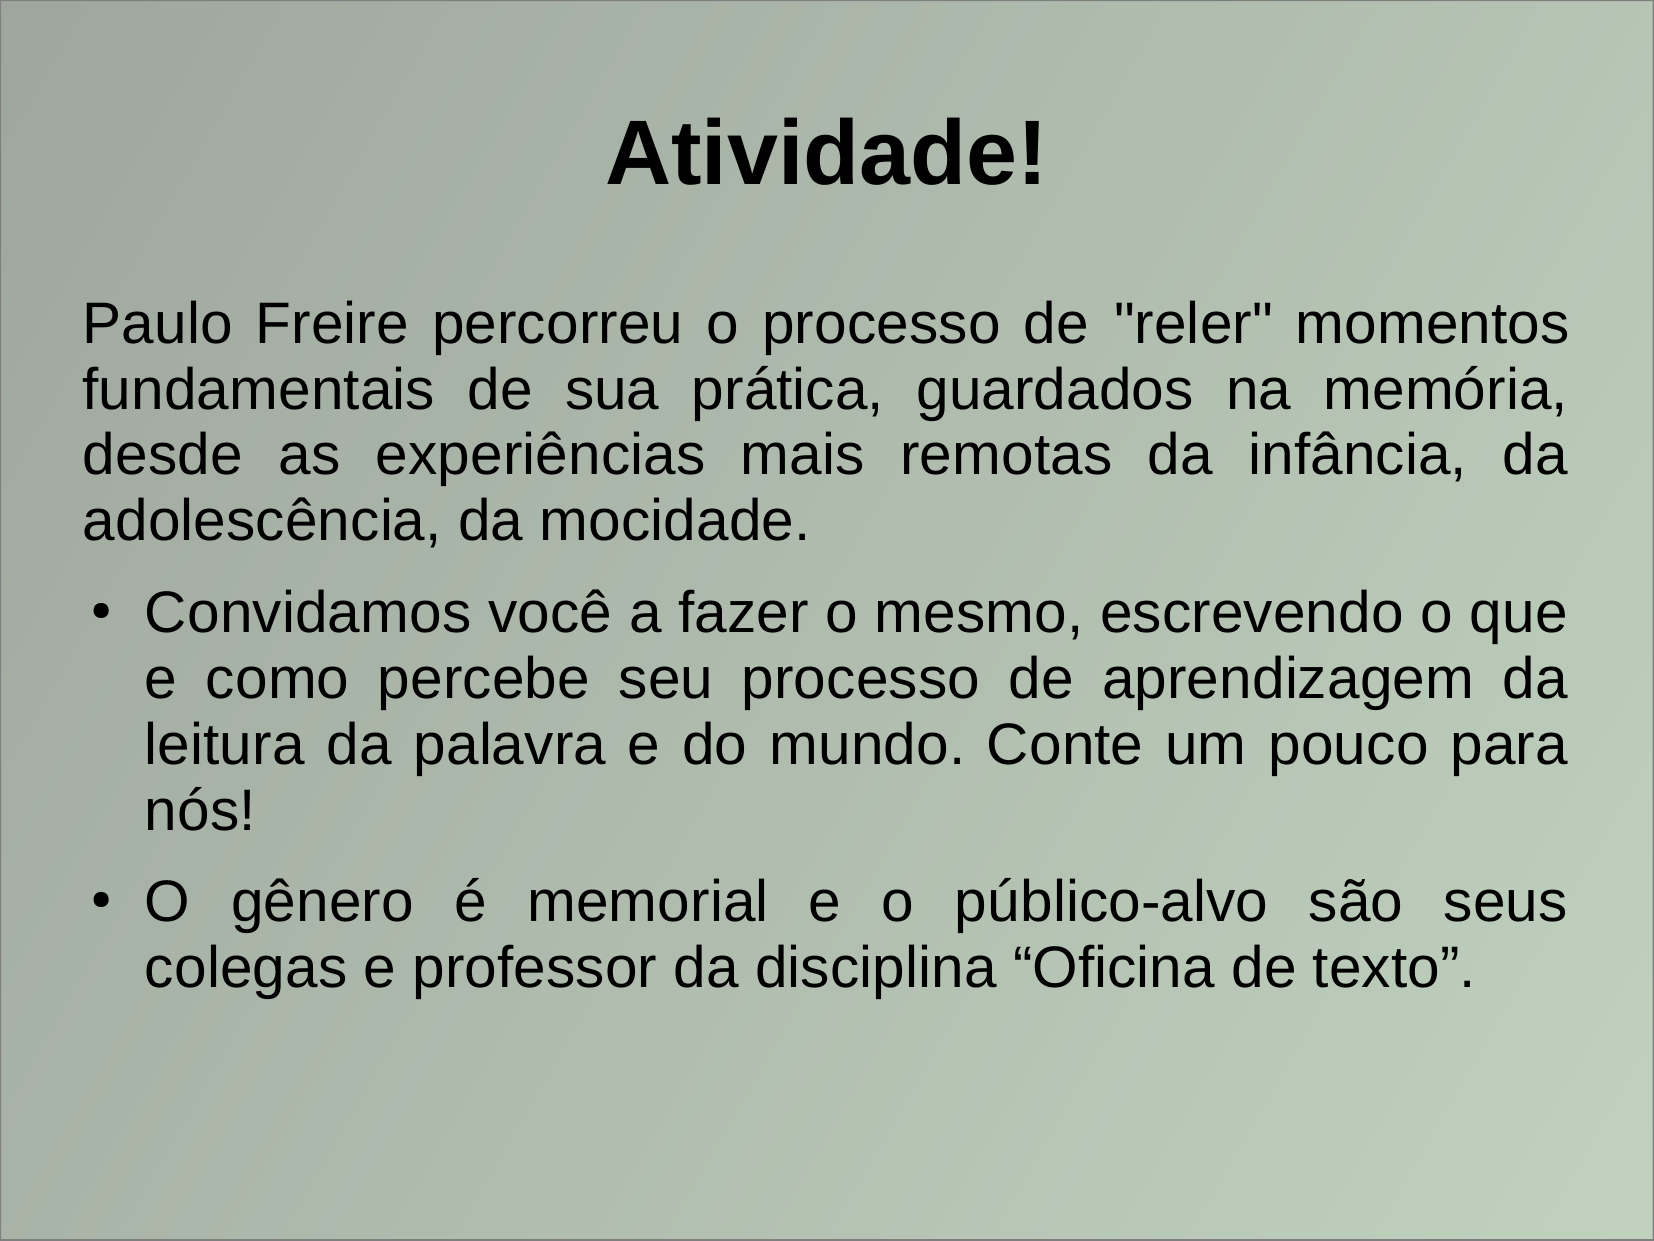

# Atividade!
Paulo Freire percorreu o processo de "reler" momentos fundamentais de sua prática, guardados na memória, desde as experiências mais remotas da infância, da adolescência, da mocidade.
Convidamos você a fazer o mesmo, escrevendo o que e como percebe seu processo de aprendizagem da leitura da palavra e do mundo. Conte um pouco para nós!
O gênero é memorial e o público-alvo são seus colegas e professor da disciplina “Oficina de texto”.